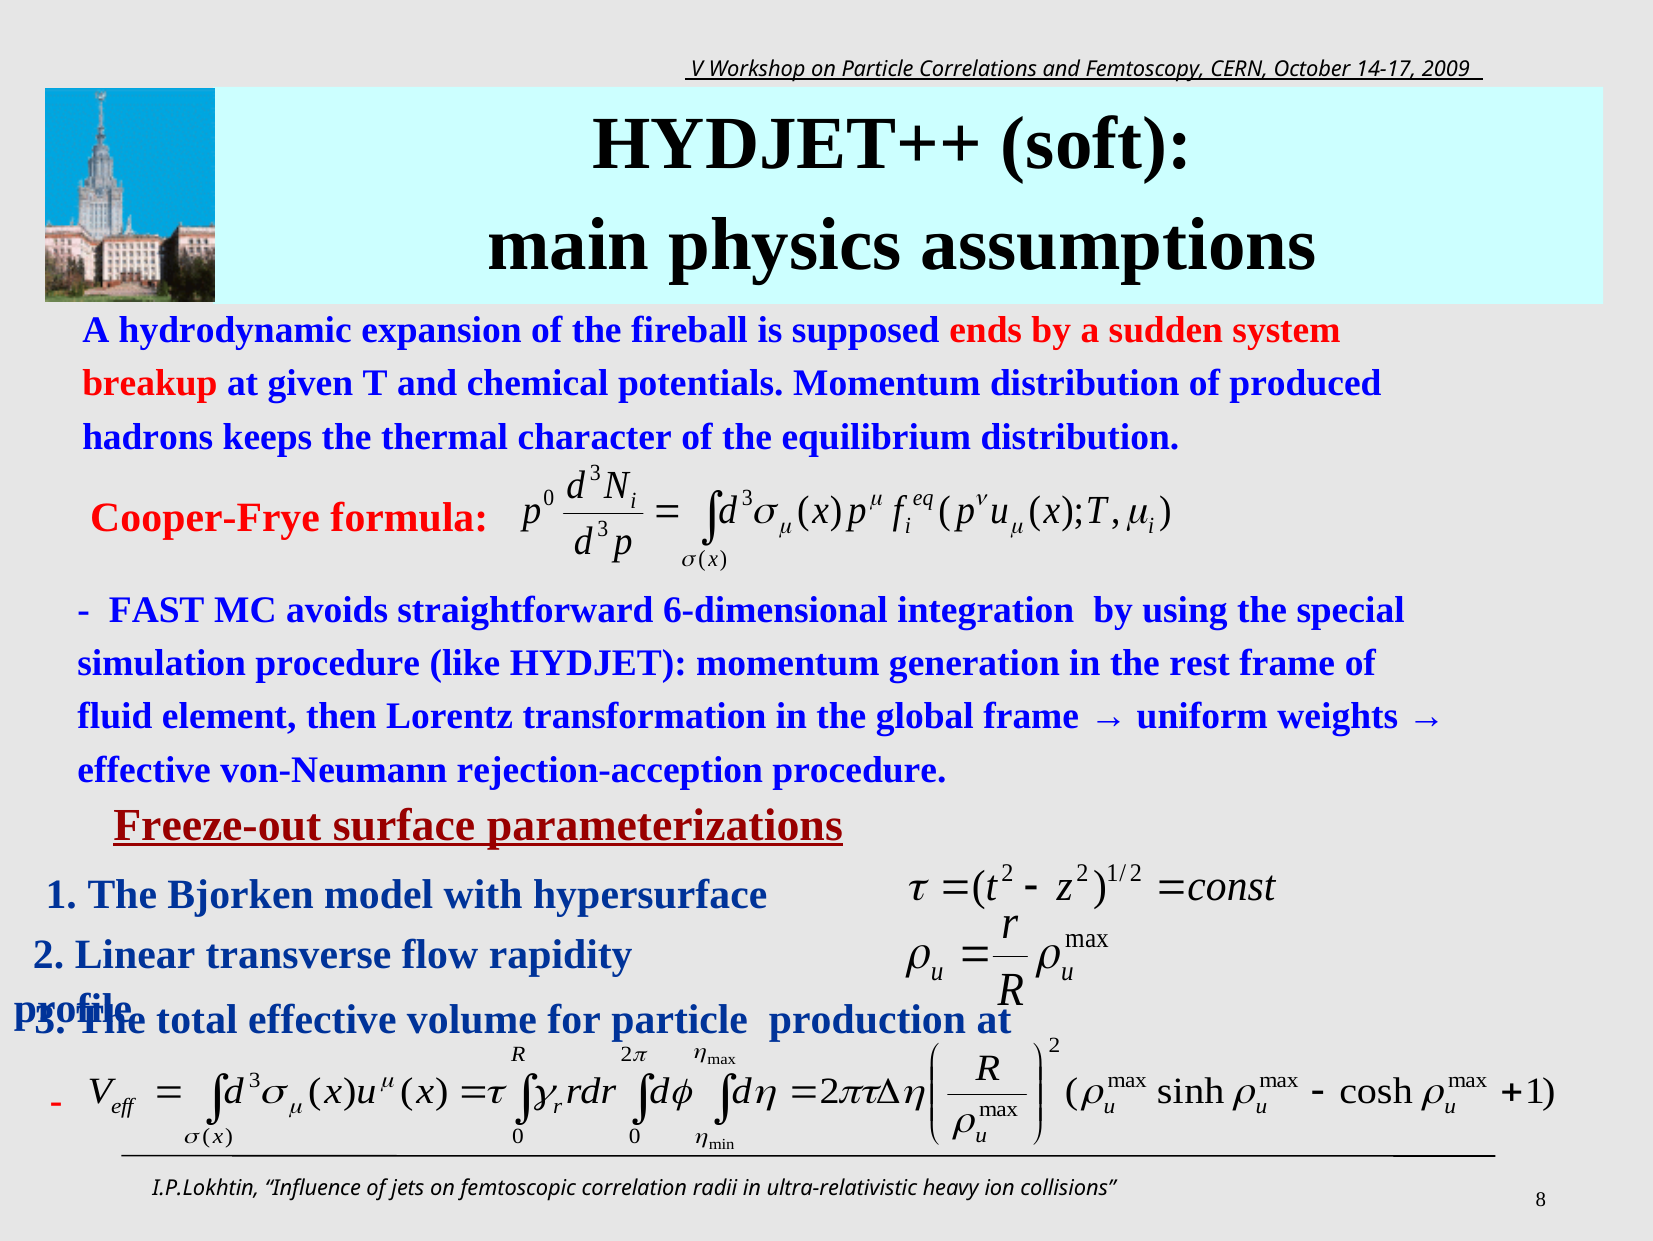

# HYDJET++ (soft): main physics assumptions
A hydrodynamic expansion of the fireball is supposed ends by a sudden system breakup at given T and chemical potentials. Momentum distribution of produced hadrons keeps the thermal character of the equilibrium distribution.
 Cooper-Frye formula:
- FAST MC avoids straightforward 6-dimensional integration by using the special simulation procedure (like HYDJET): momentum generation in the rest frame of fluid element, then Lorentz transformation in the global frame → uniform weights → effective von-Neumann rejection-acception procedure.
Freeze-out surface parameterizations
1. The Bjorken model with hypersurface
 2. Linear transverse flow rapidity profile
3. The total effective volume for particle production at
-